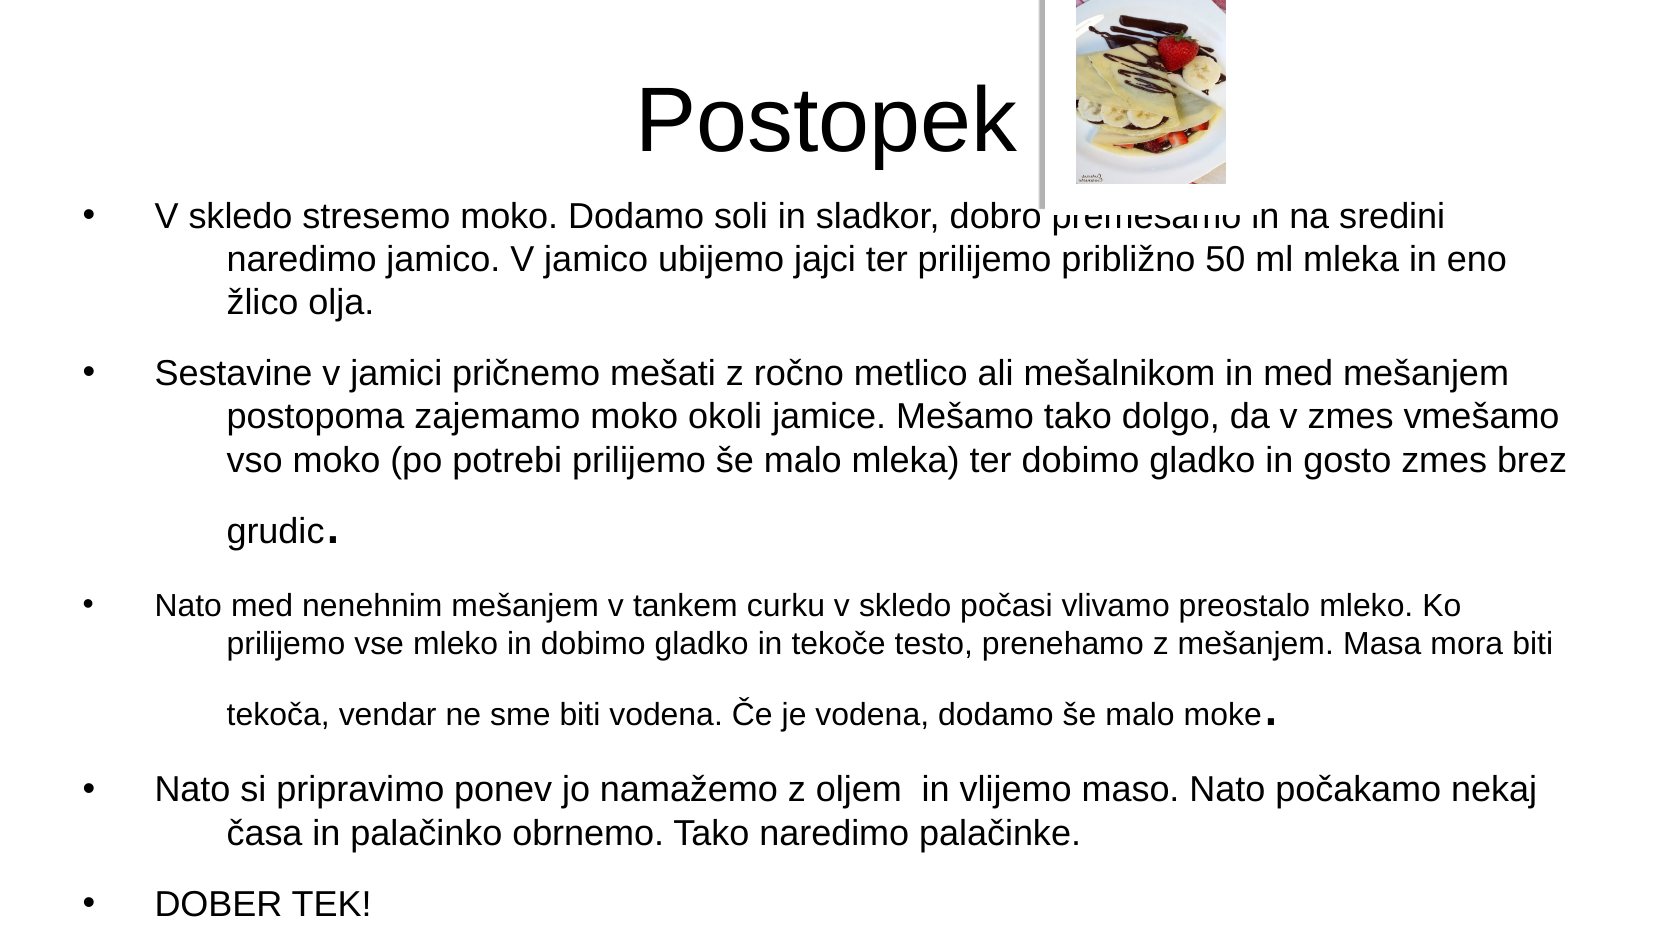

# Postopek
V skledo stresemo moko. Dodamo soli in sladkor, dobro premešamo in na sredini naredimo jamico. V jamico ubijemo jajci ter prilijemo približno 50 ml mleka in eno žlico olja.
Sestavine v jamici pričnemo mešati z ročno metlico ali mešalnikom in med mešanjem postopoma zajemamo moko okoli jamice. Mešamo tako dolgo, da v zmes vmešamo vso moko (po potrebi prilijemo še malo mleka) ter dobimo gladko in gosto zmes brez grudic.
Nato med nenehnim mešanjem v tankem curku v skledo počasi vlivamo preostalo mleko. Ko prilijemo vse mleko in dobimo gladko in tekoče testo, prenehamo z mešanjem. Masa mora biti tekoča, vendar ne sme biti vodena. Če je vodena, dodamo še malo moke.
Nato si pripravimo ponev jo namažemo z oljem in vlijemo maso. Nato počakamo nekaj časa in palačinko obrnemo. Tako naredimo palačinke.
DOBER TEK!